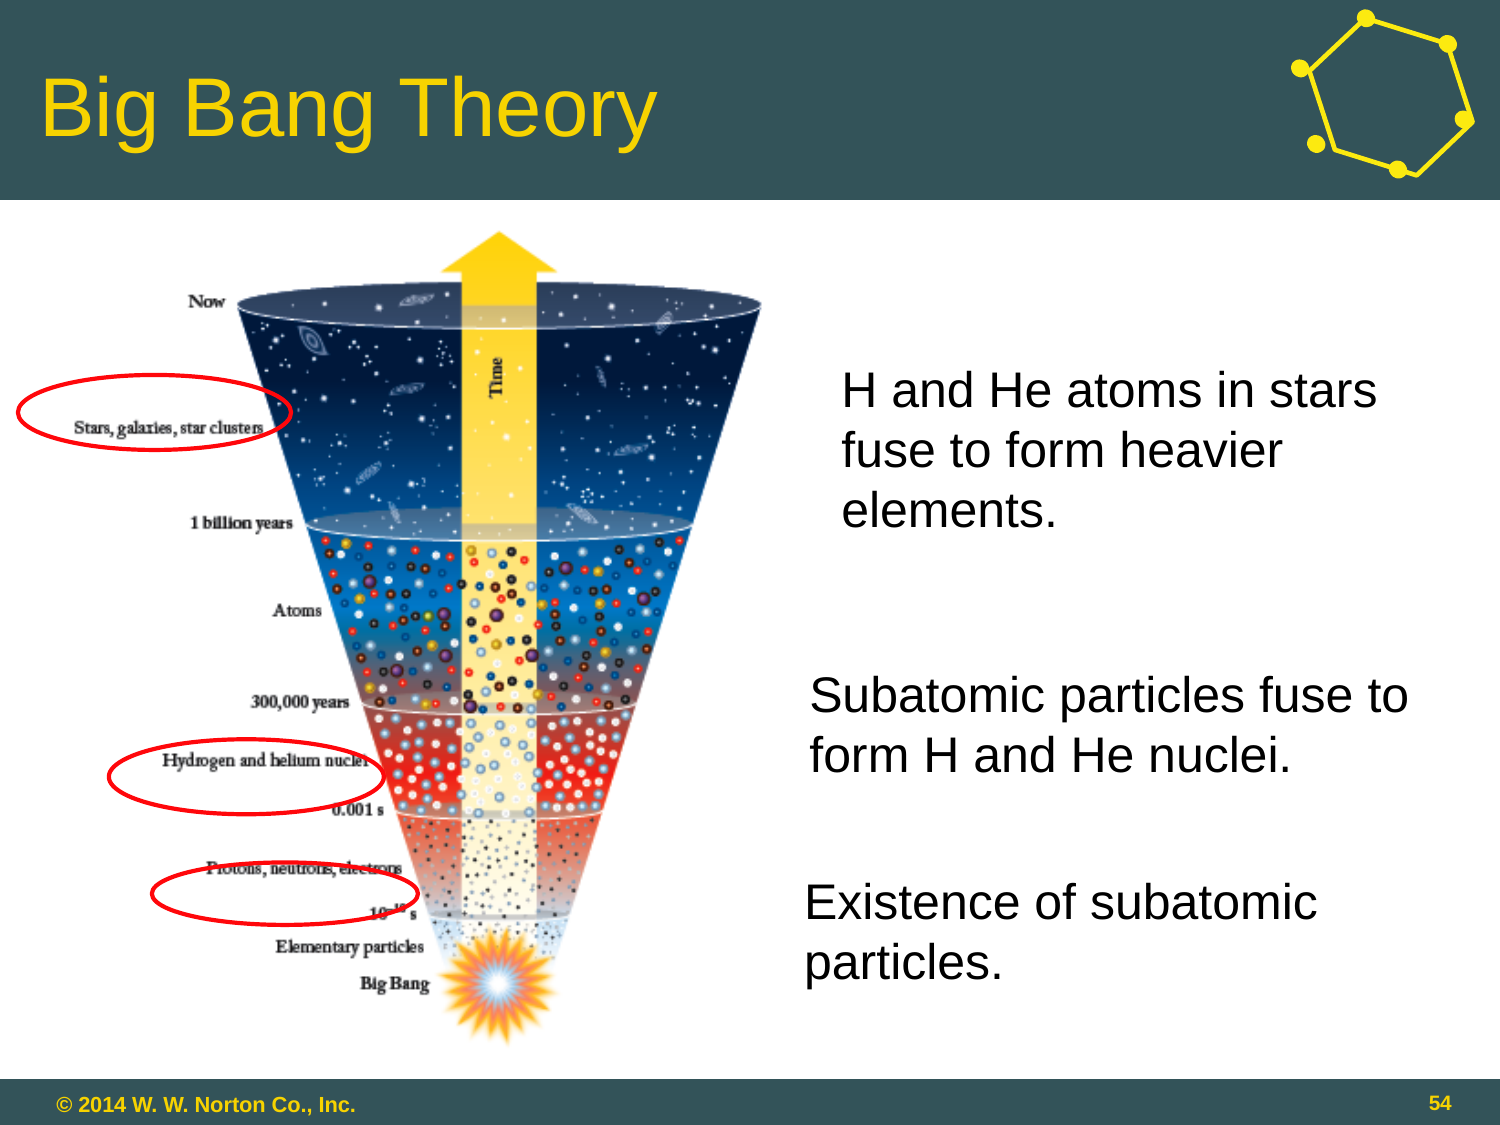

Big Bang Theory
H and He atoms in stars fuse to form heavier elements.
Subatomic particles fuse to form H and He nuclei.
Existence of subatomic particles.